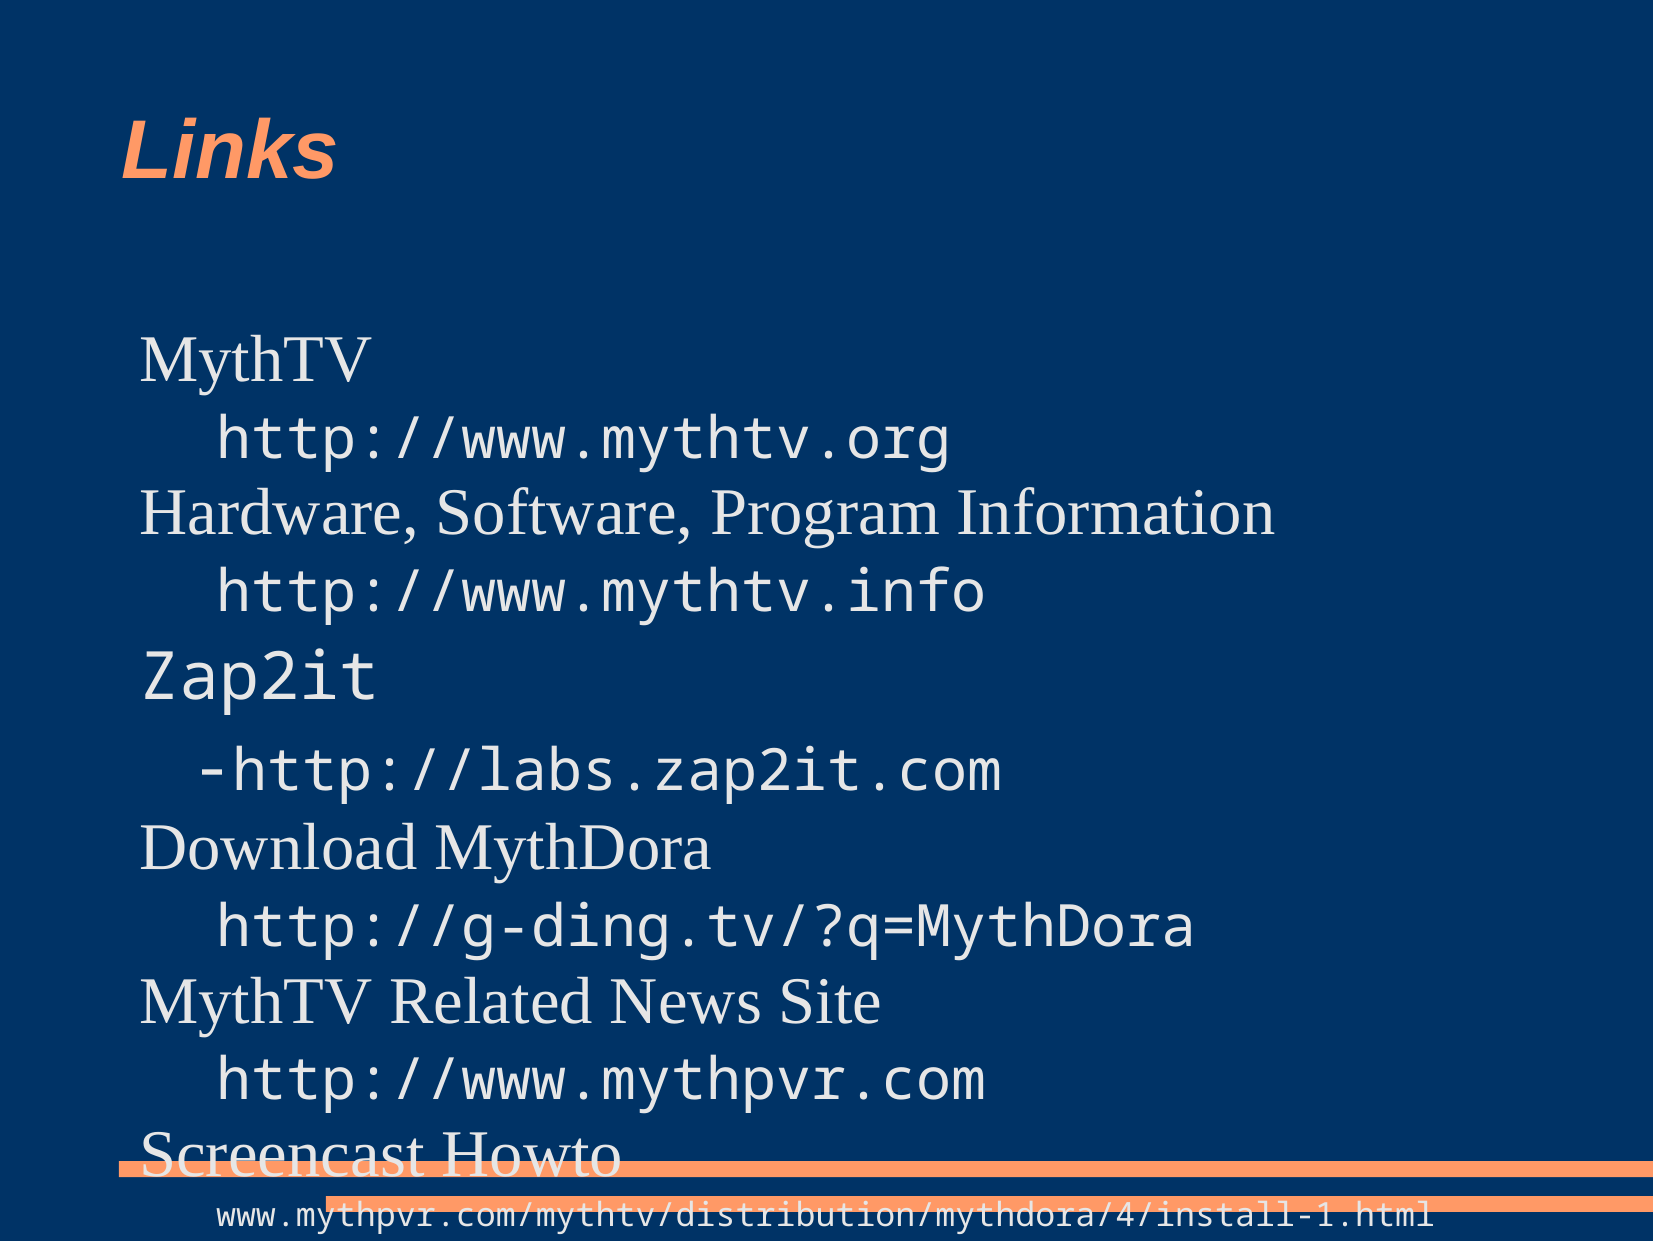

# Links
MythTV
http://www.mythtv.org
Hardware, Software, Program Information
http://www.mythtv.info
Zap2it
-http://labs.zap2it.com
Download MythDora
http://g-ding.tv/?q=MythDora
MythTV Related News Site
http://www.mythpvr.com
Screencast Howto
www.mythpvr.com/mythtv/distribution/mythdora/4/install-1.html